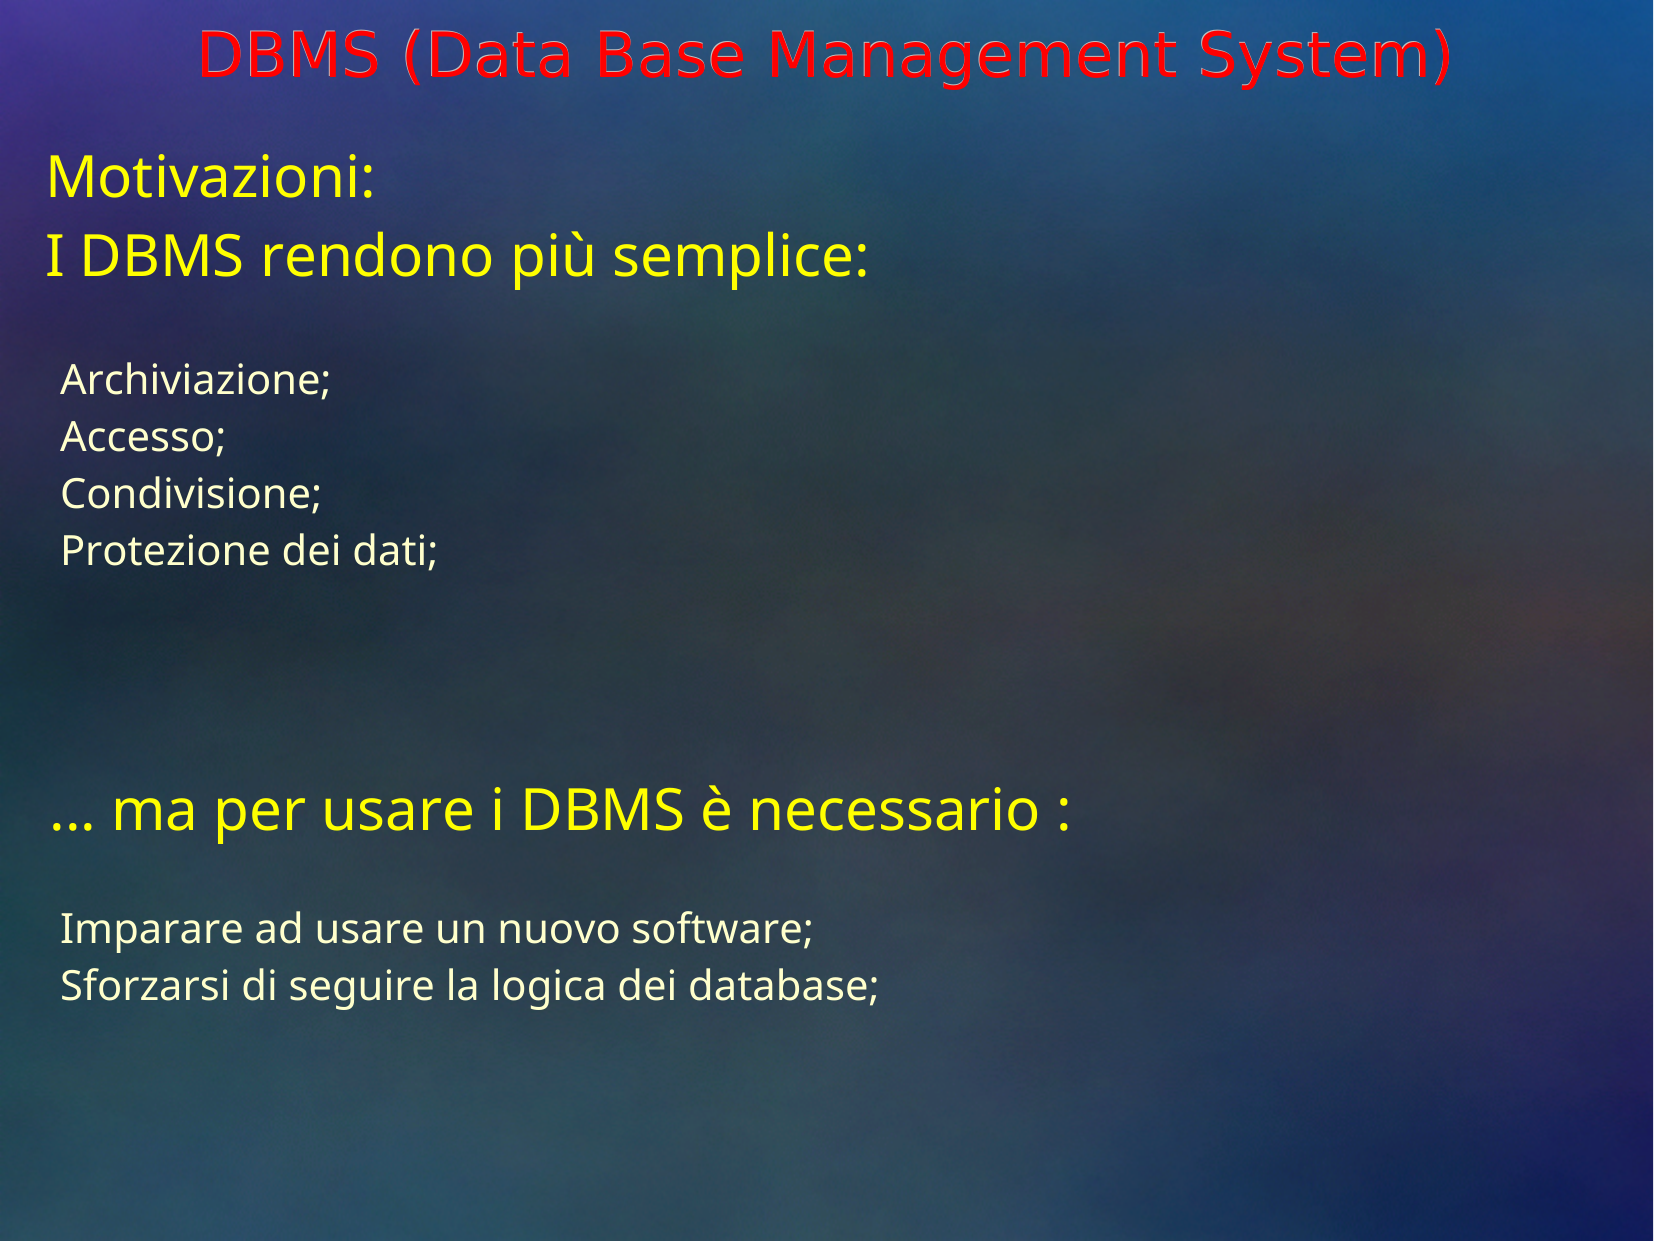

Motivazioni:
I DBMS rendono più semplice:
Archiviazione;
Accesso;
Condivisione;
Protezione dei dati;
... ma per usare i DBMS è necessario :
Imparare ad usare un nuovo software;
Sforzarsi di seguire la logica dei database;